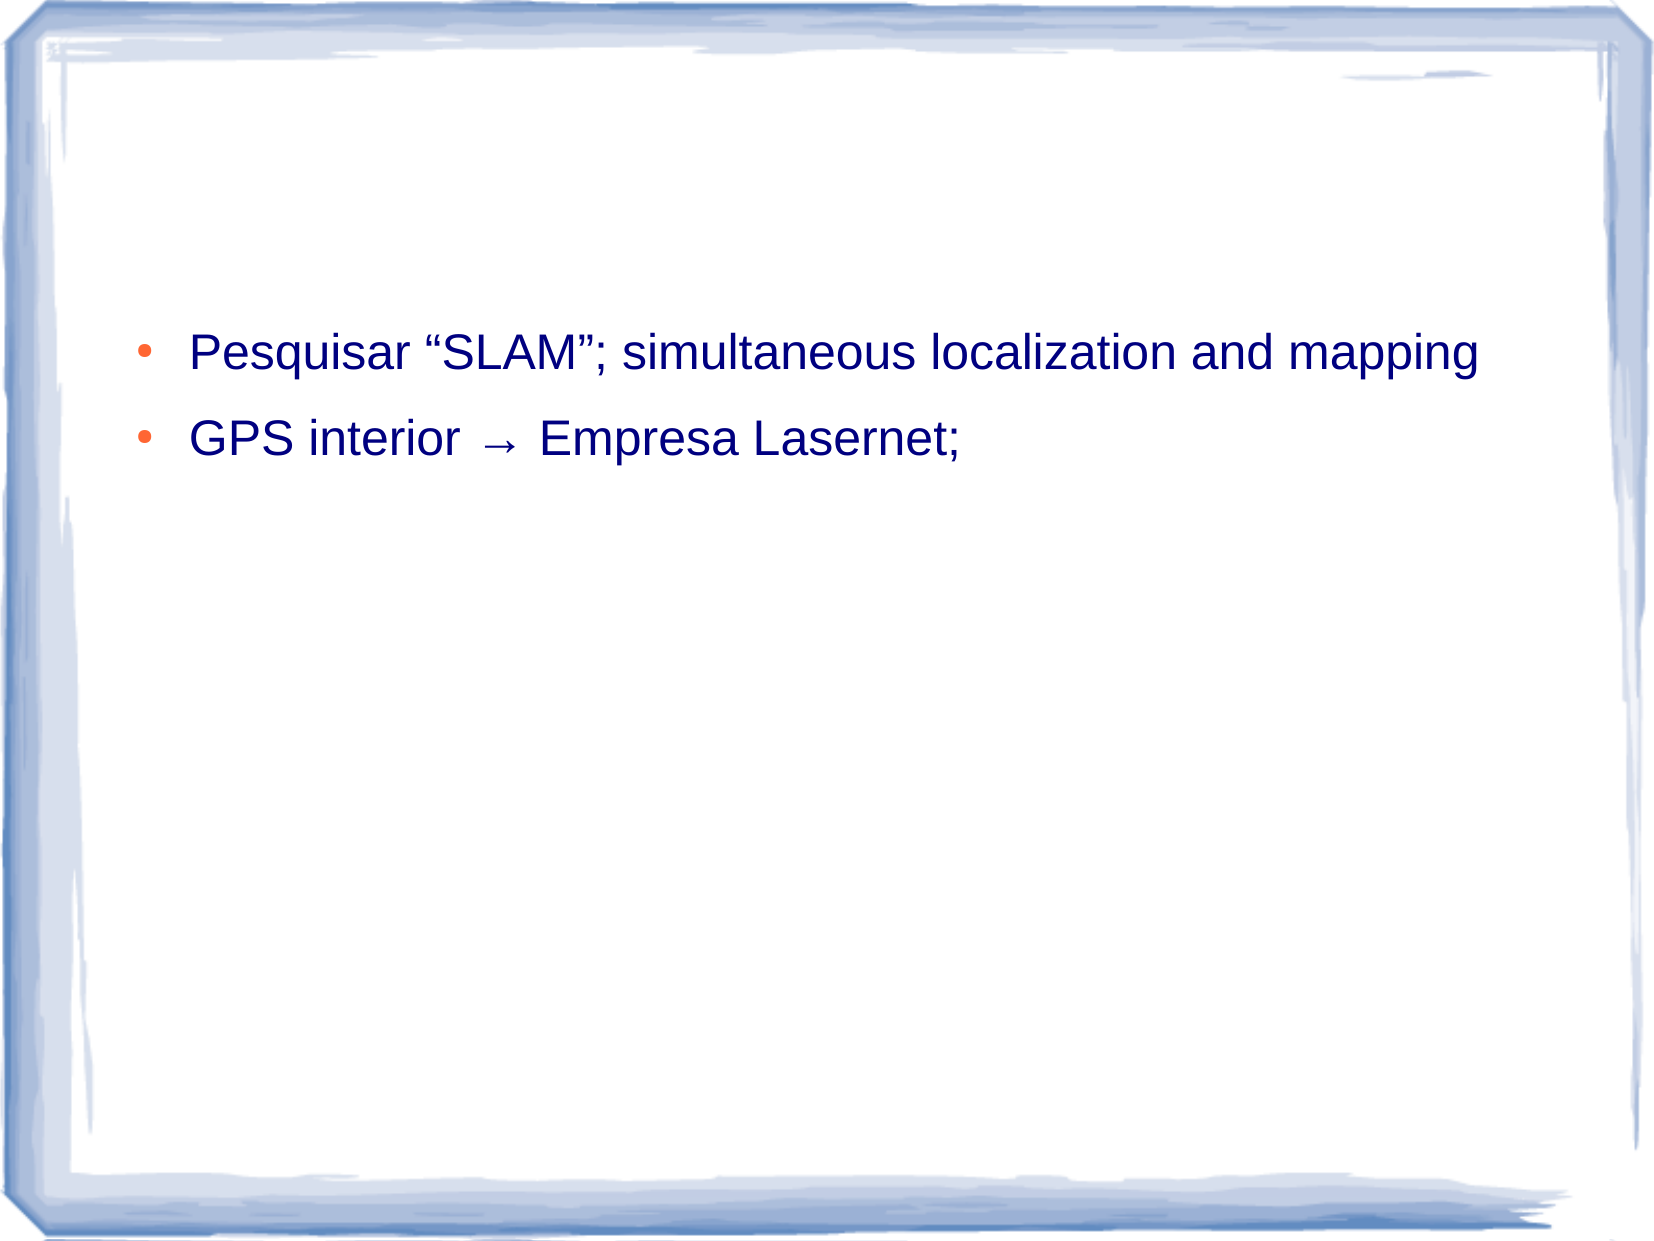

#
Pesquisar “SLAM”; simultaneous localization and mapping
GPS interior → Empresa Lasernet;